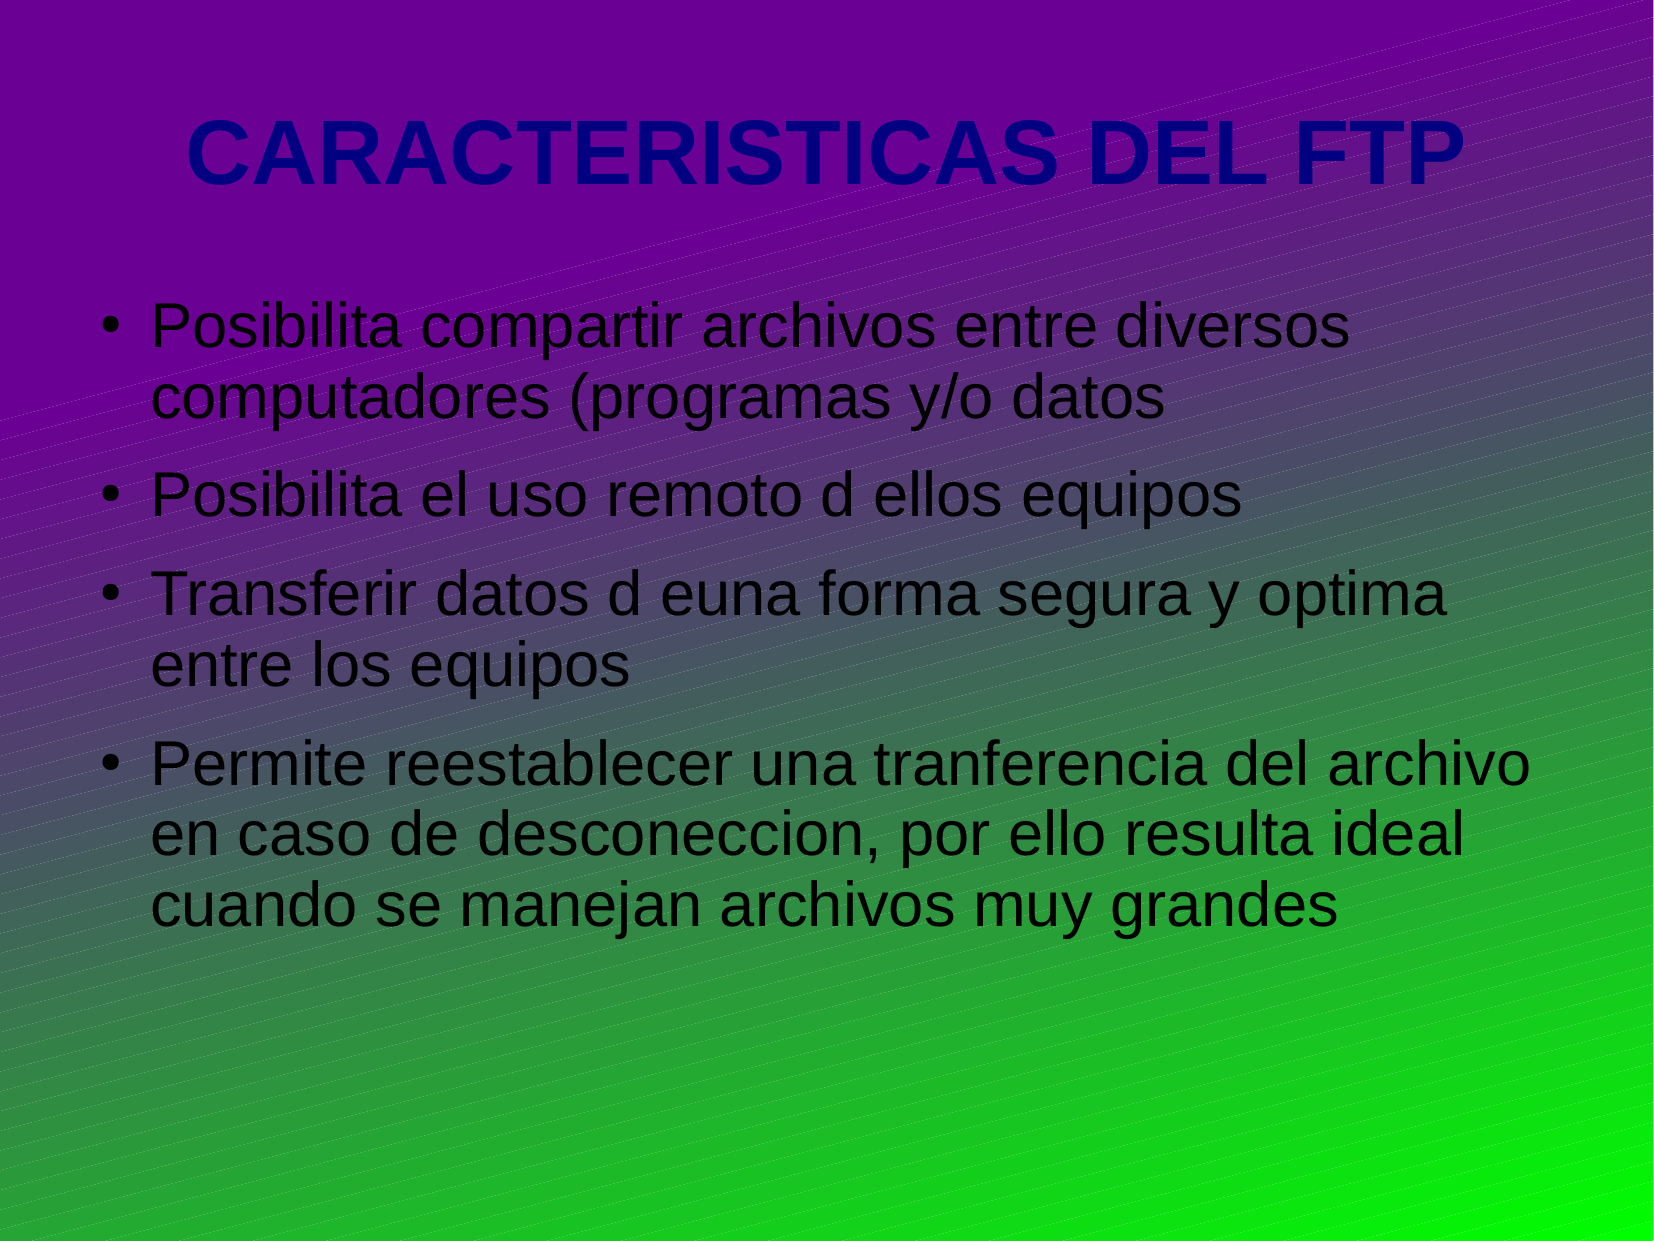

# CARACTERISTICAS DEL FTP
Posibilita compartir archivos entre diversos computadores (programas y/o datos
Posibilita el uso remoto d ellos equipos
Transferir datos d euna forma segura y optima entre los equipos
Permite reestablecer una tranferencia del archivo en caso de desconeccion, por ello resulta ideal cuando se manejan archivos muy grandes